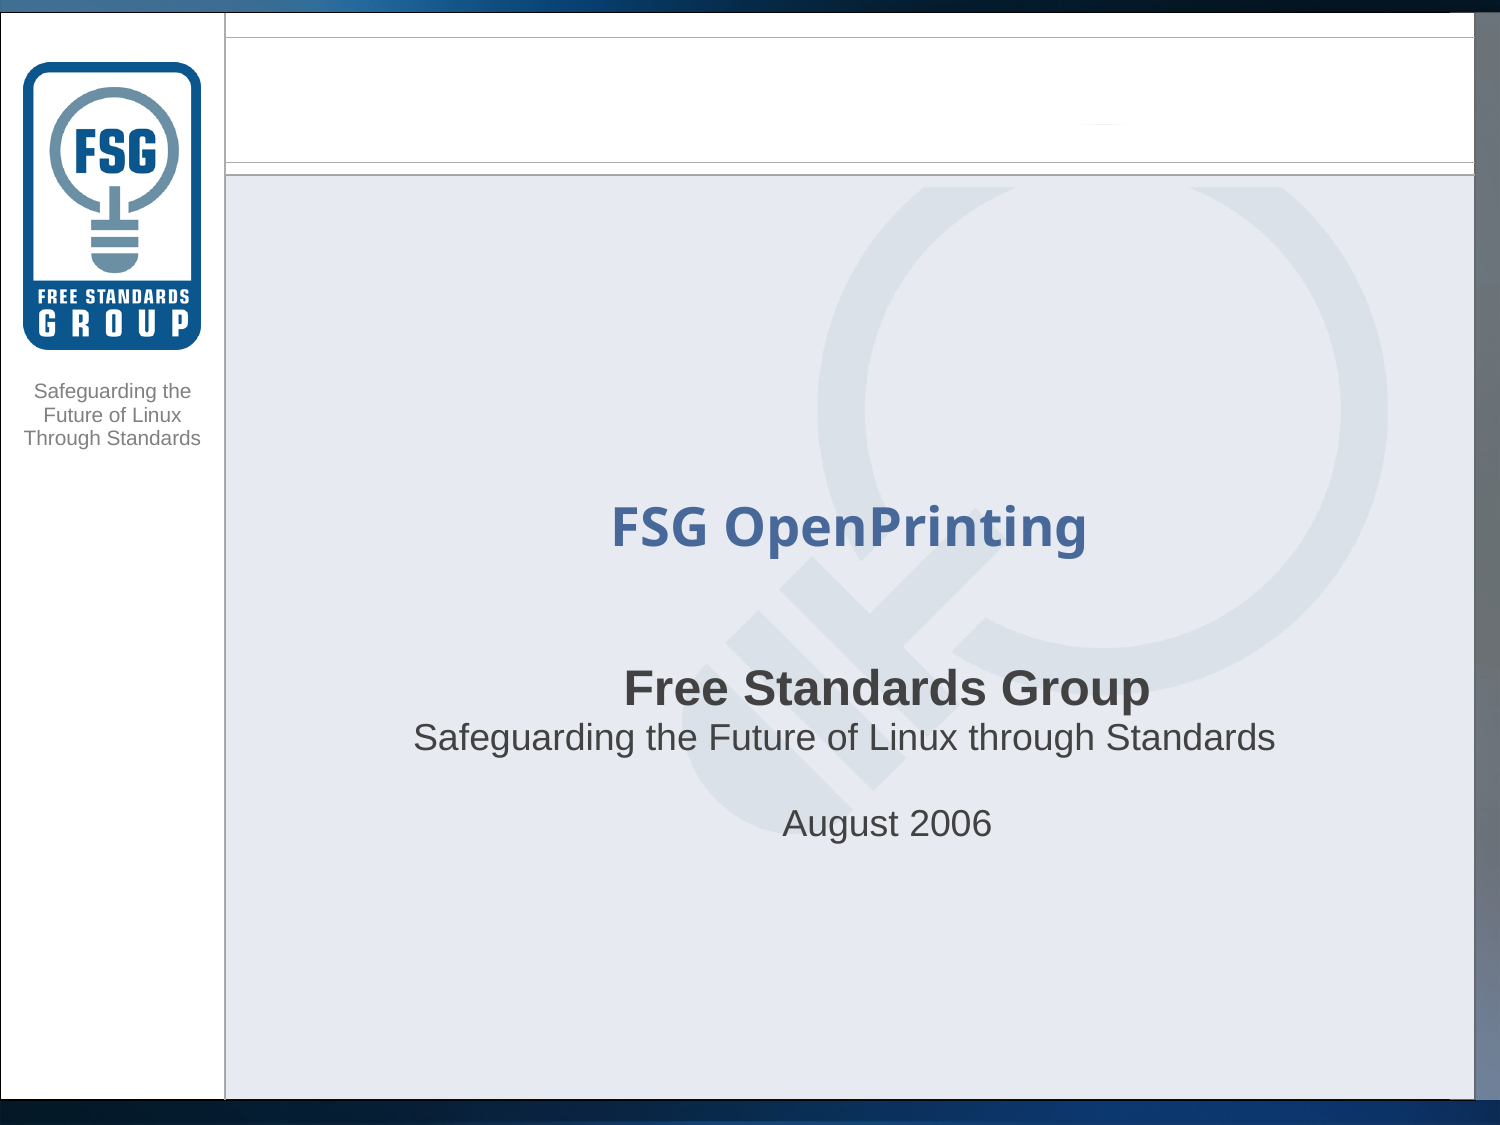

# FSG OpenPrinting
Free Standards Group
Safeguarding the Future of Linux through Standards
August 2006